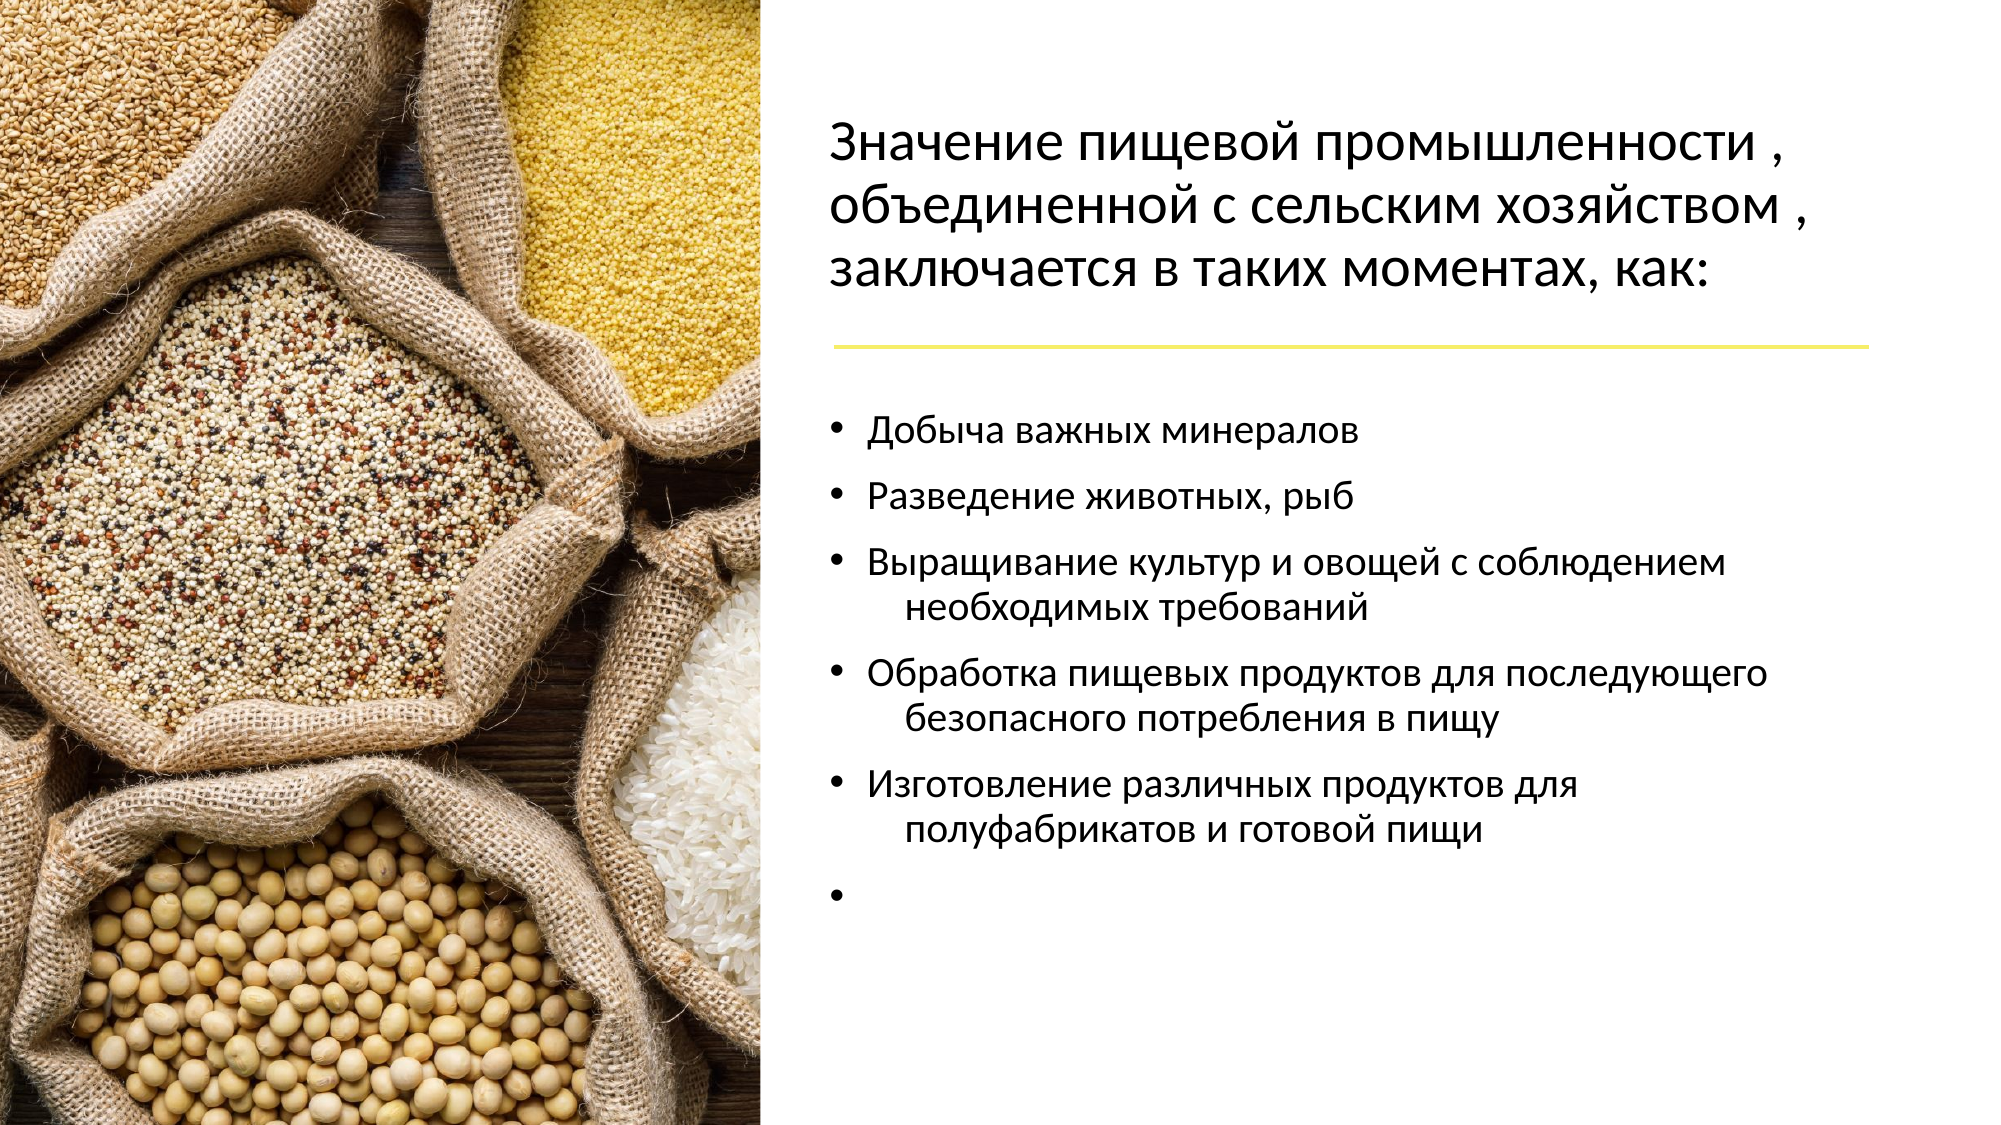

# Значение пищевой промышленности , объединенной с сельским хозяйством , заключается в таких моментах, как:
Добыча важных минералов
Разведение животных, рыб
Выращивание культур и овощей с соблюдением необходимых требований
Обработка пищевых продуктов для последующего безопасного потребления в пищу
Изготовление различных продуктов для полуфабрикатов и готовой пищи